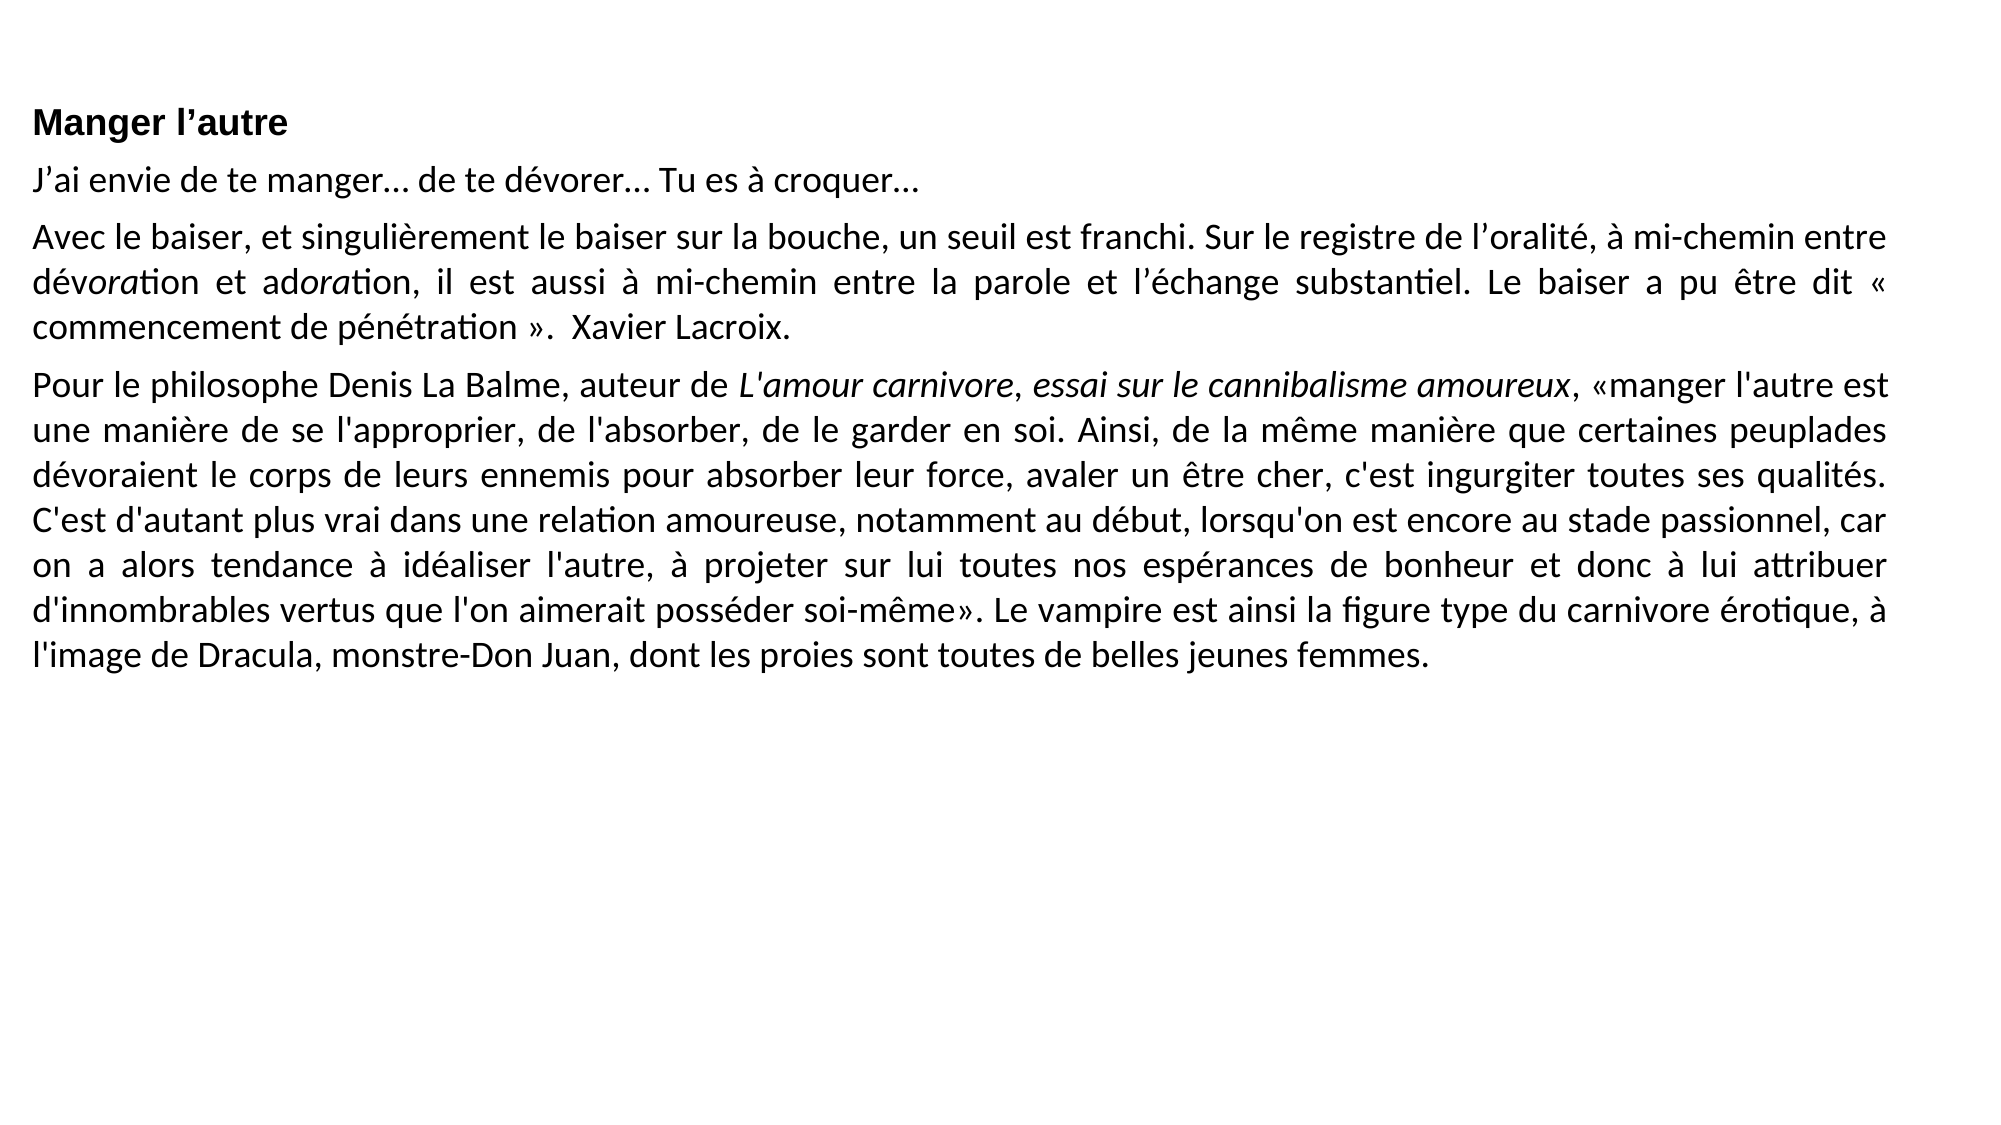

Manger l’autre
J’ai envie de te manger… de te dévorer… Tu es à croquer…
Avec le baiser, et singulièrement le baiser sur la bouche, un seuil est franchi. Sur le registre de l’oralité, à mi-chemin entre dévoration et adoration, il est aussi à mi-chemin entre la parole et l’échange substantiel. Le baiser a pu être dit « commencement de pénétration ». Xavier Lacroix.
Pour le philosophe Denis La Balme, auteur de L'amour carnivore, essai sur le cannibalisme amoureux, «manger l'autre est une manière de se l'approprier, de l'absorber, de le garder en soi. Ainsi, de la même manière que certaines peuplades dévoraient le corps de leurs ennemis pour absorber leur force, avaler un être cher, c'est ingurgiter toutes ses qualités. C'est d'autant plus vrai dans une relation amoureuse, notamment au début, lorsqu'on est encore au stade passionnel, car on a alors tendance à idéaliser l'autre, à projeter sur lui toutes nos espérances de bonheur et donc à lui attribuer d'innombrables vertus que l'on aimerait posséder soi-même». Le vampire est ainsi la figure type du carnivore érotique, à l'image de Dracula, monstre-Don Juan, dont les proies sont toutes de belles jeunes femmes.